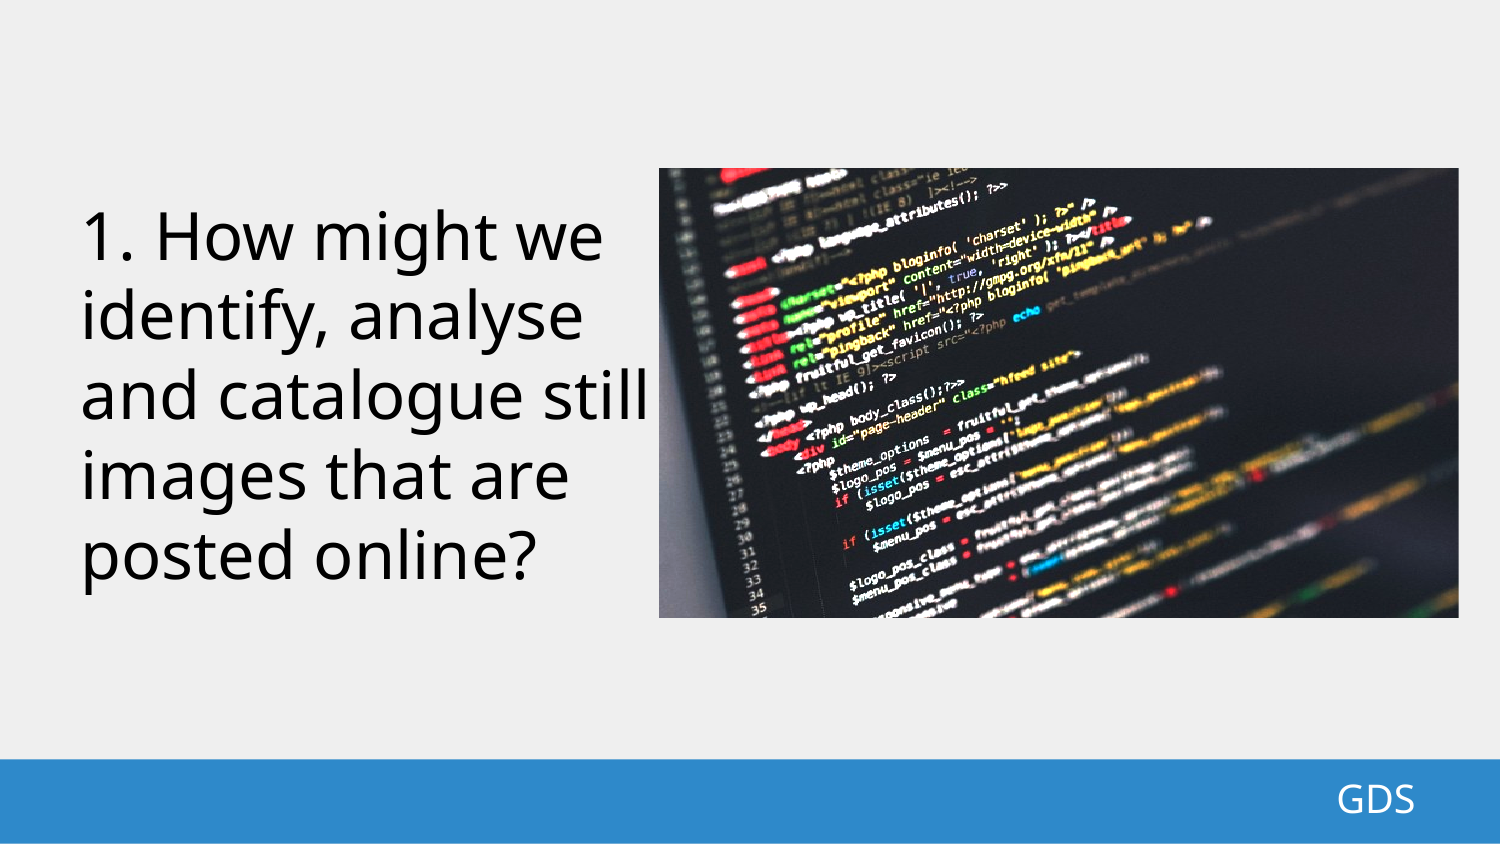

1. How might we identify, analyse
and catalogue still images that are posted online?